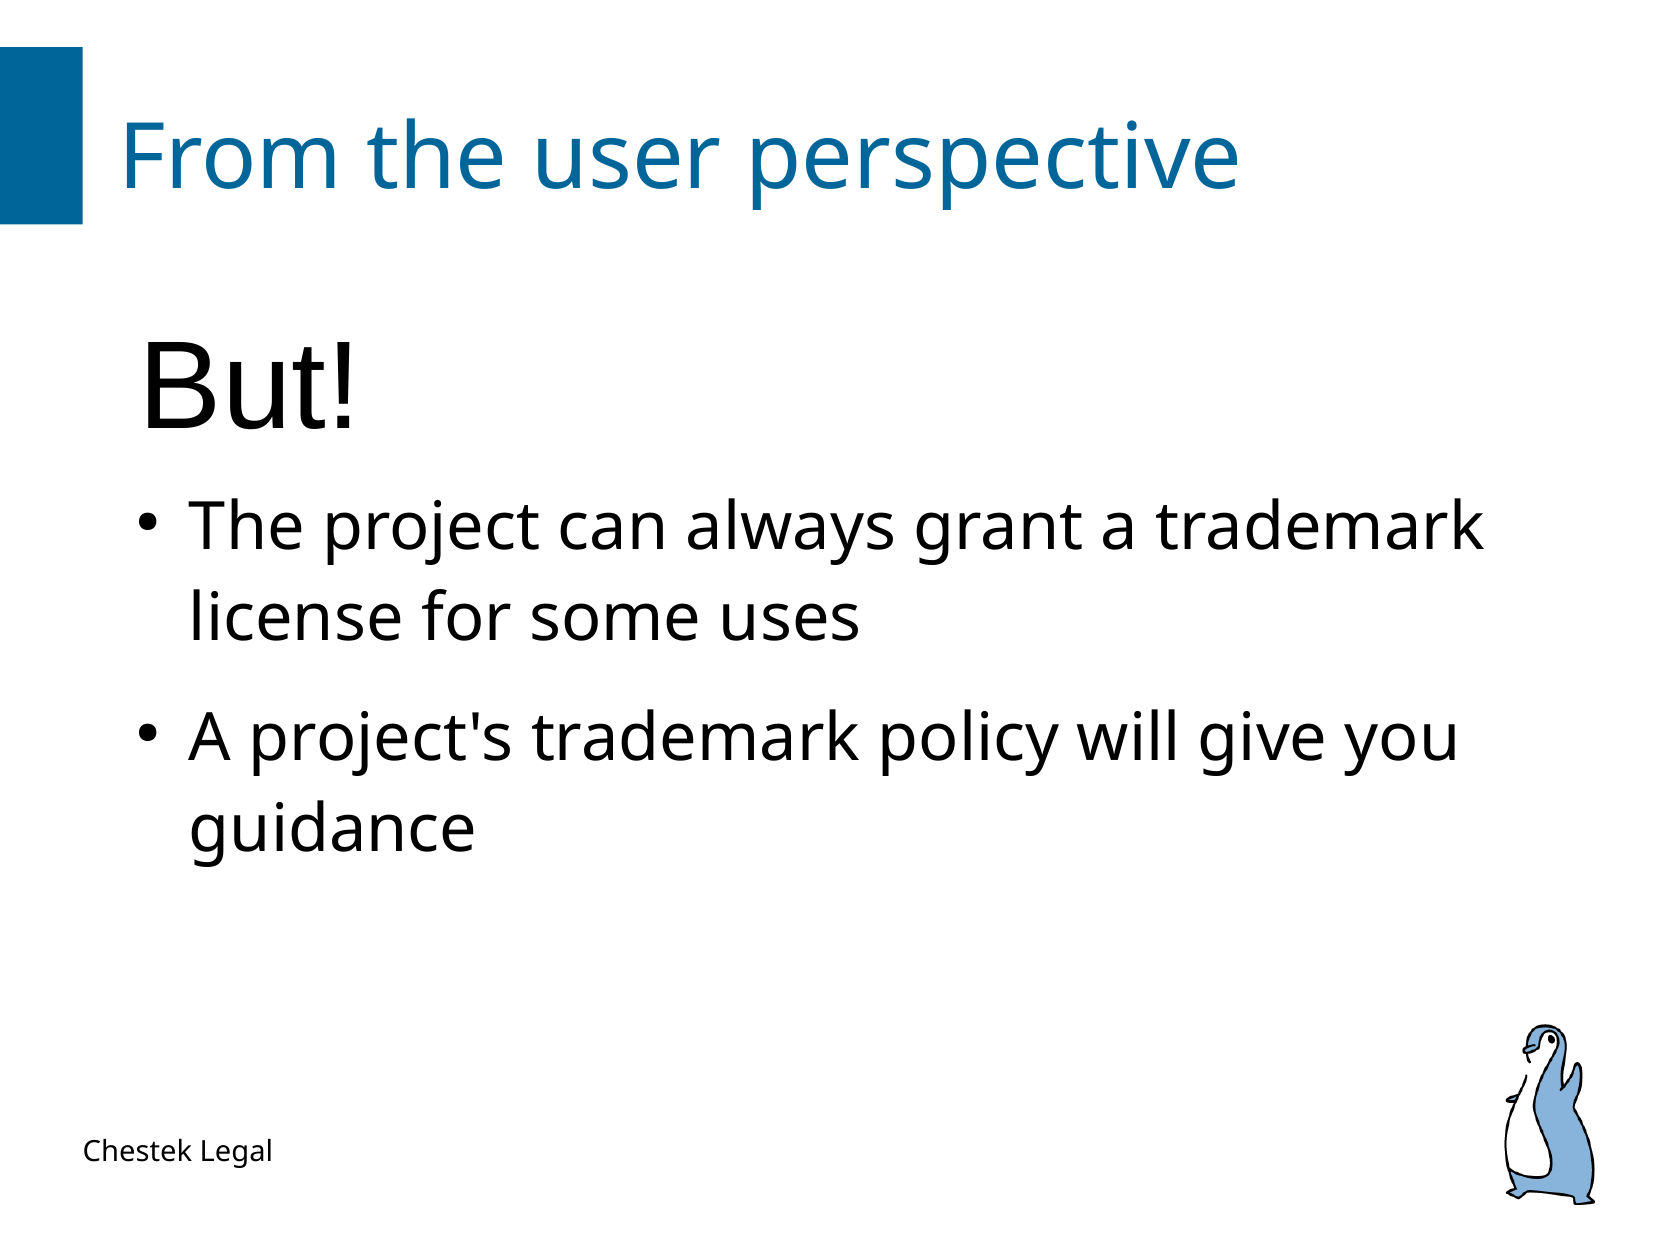

# From the user perspective
But!
The project can always grant a trademark license for some uses
A project's trademark policy will give you guidance
18